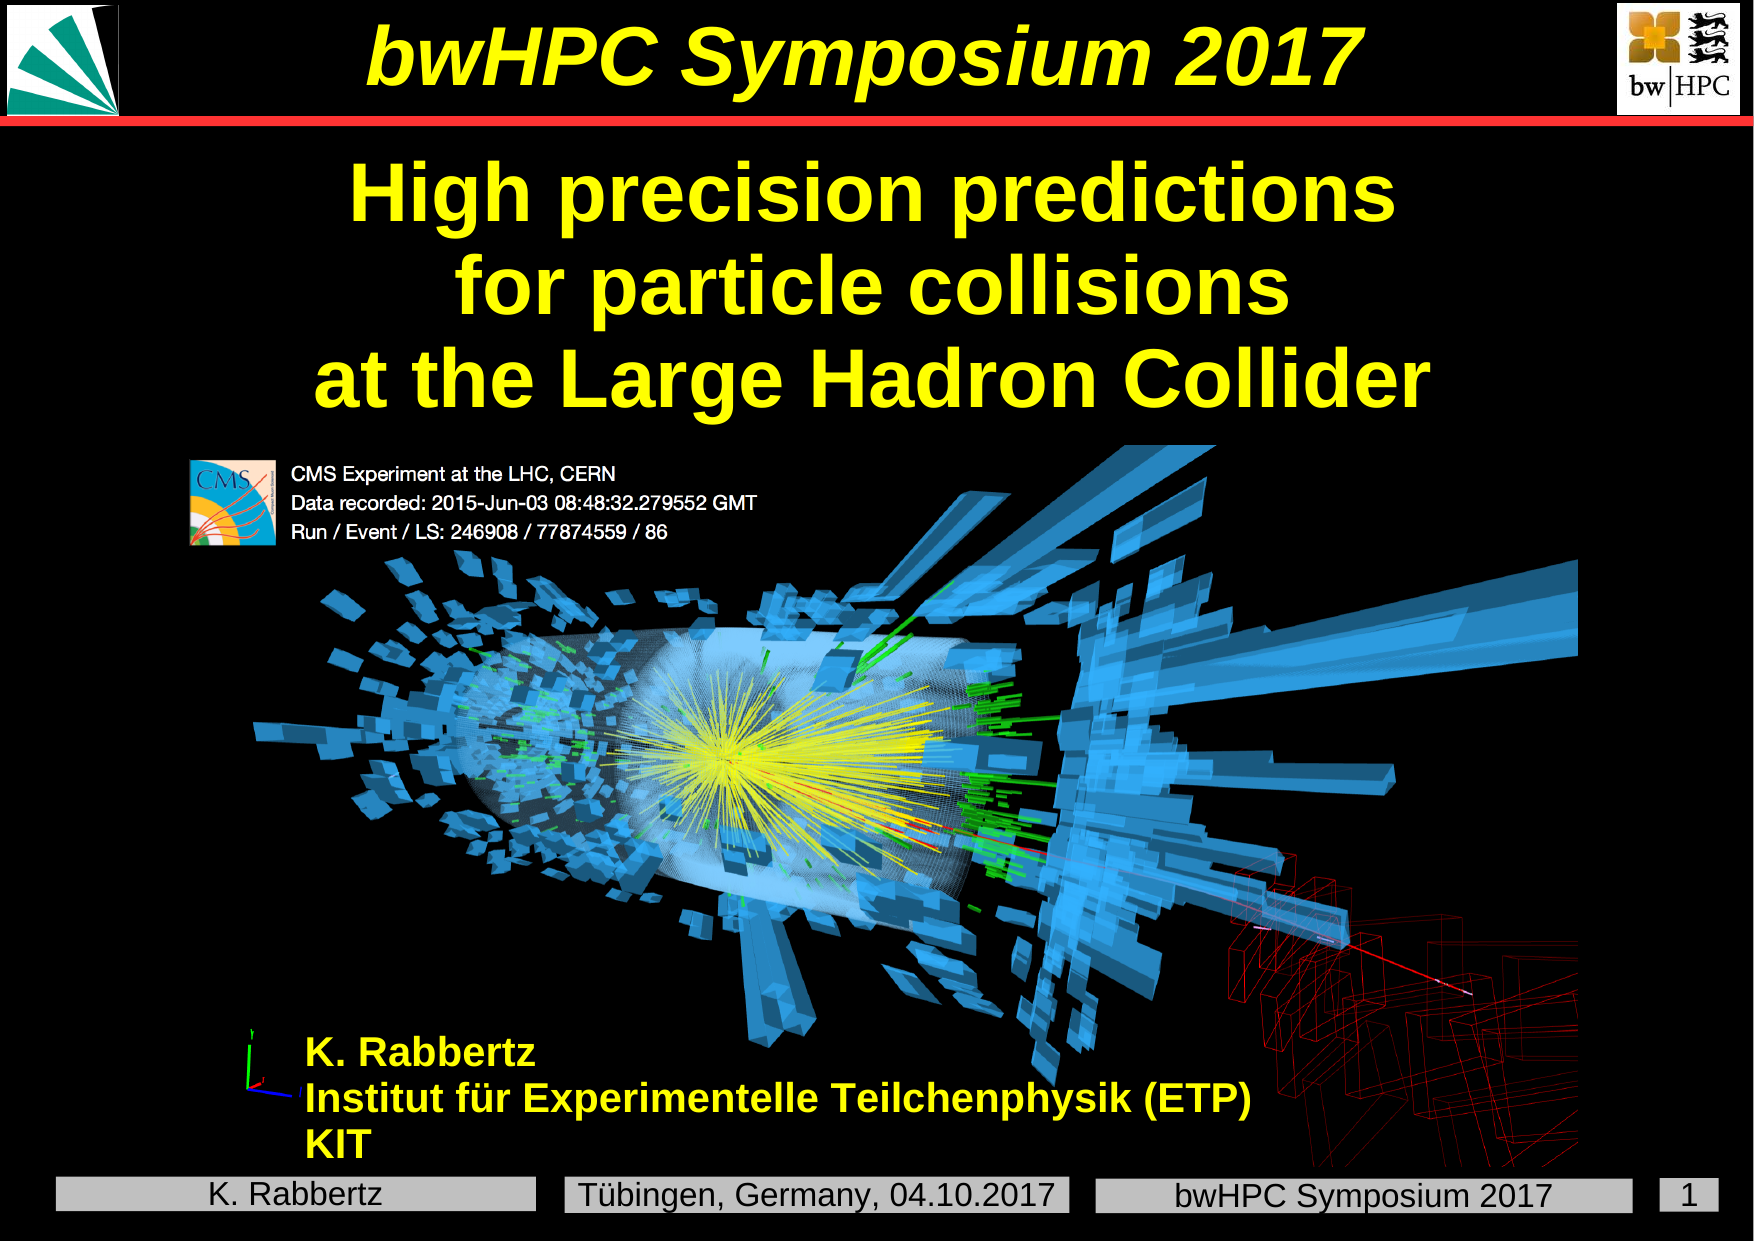

# bwHPC Symposium 2017
High precision predictions
for particle collisions
at the Large Hadron Collider
K. Rabbertz
Institut für Experimentelle Teilchenphysik (ETP)
KIT